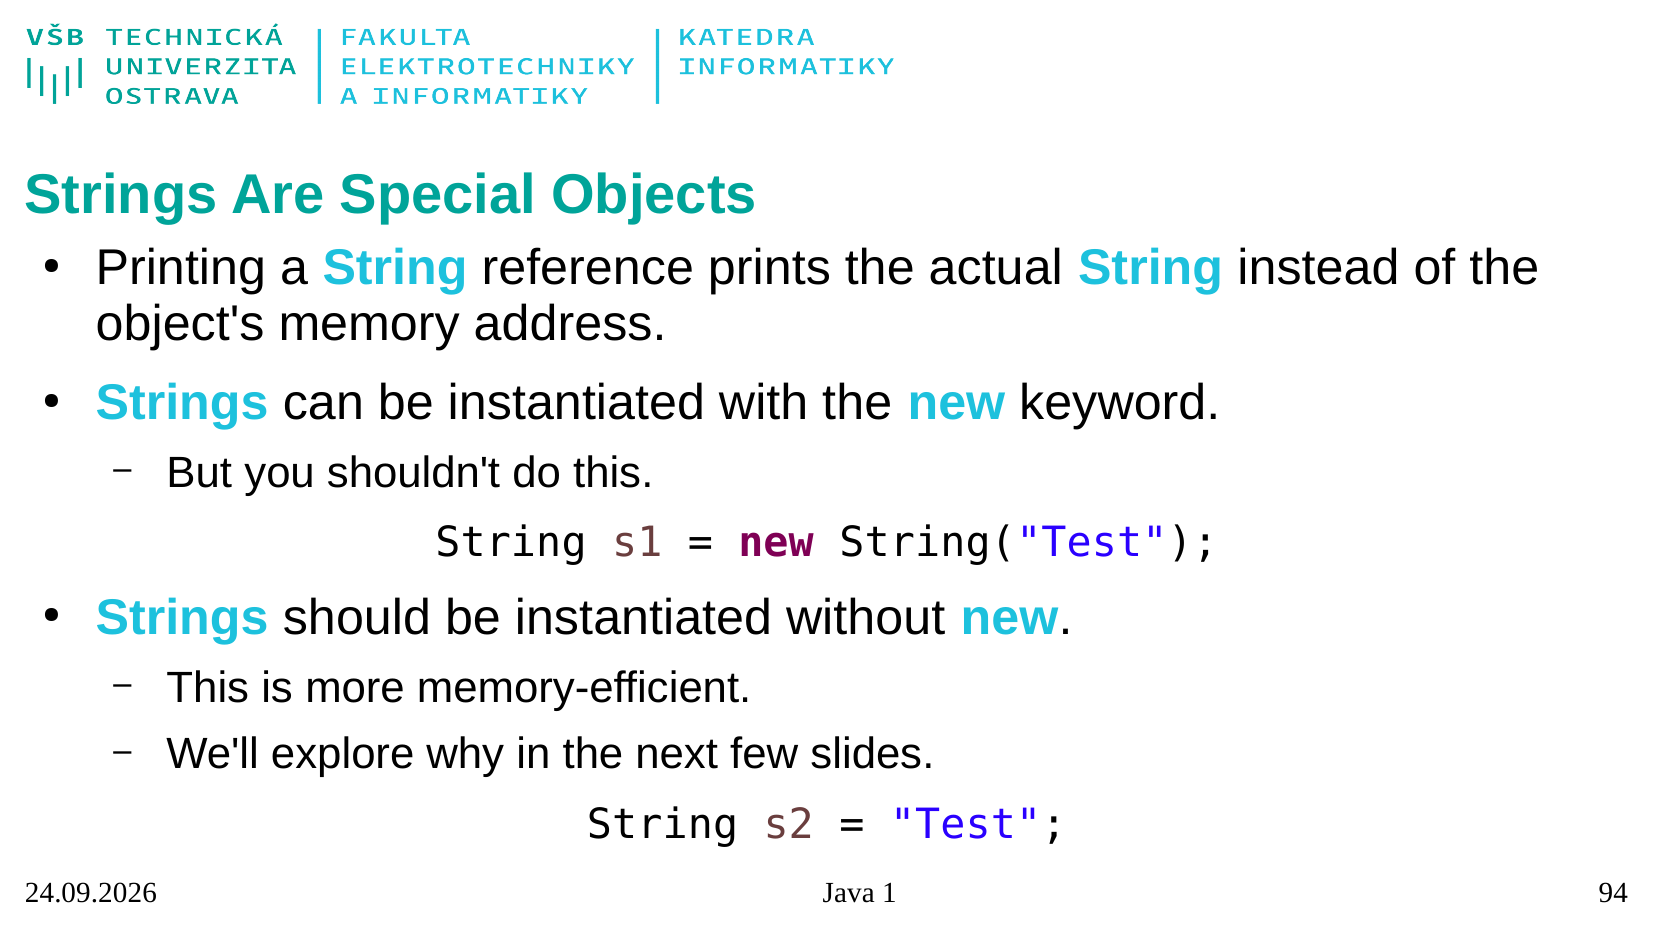

# Strings Are Special Objects
Printing a String reference prints the actual String instead of the object's memory address.
Strings can be instantiated with the new keyword.
But you shouldn't do this.
String s1 = new String("Test");
Strings should be instantiated without new.
This is more memory-efficient.
We'll explore why in the next few slides.
String s2 = "Test";
Java 1
94